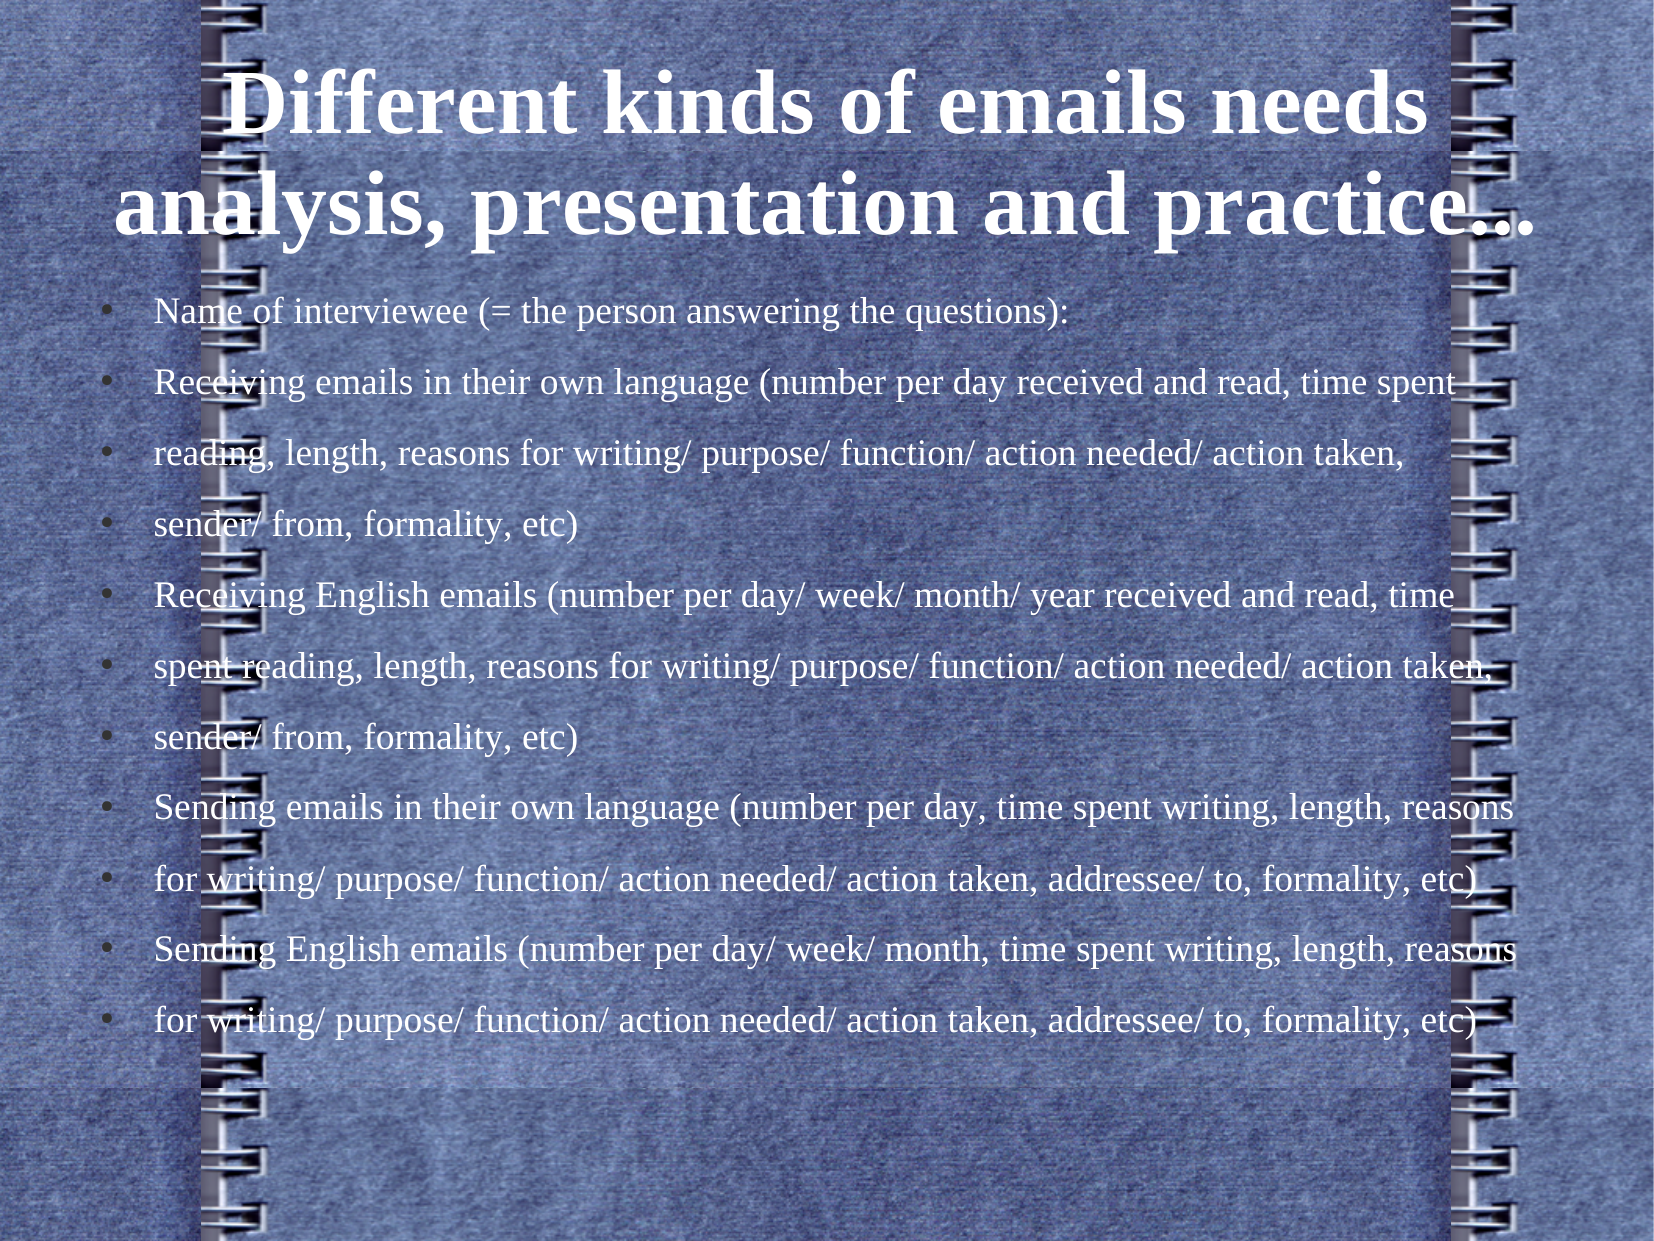

# Different kinds of emails needs analysis, presentation and practice...
Name of interviewee (= the person answering the questions):
Receiving emails in their own language (number per day received and read, time spent
reading, length, reasons for writing/ purpose/ function/ action needed/ action taken,
sender/ from, formality, etc)
Receiving English emails (number per day/ week/ month/ year received and read, time
spent reading, length, reasons for writing/ purpose/ function/ action needed/ action taken,
sender/ from, formality, etc)
Sending emails in their own language (number per day, time spent writing, length, reasons
for writing/ purpose/ function/ action needed/ action taken, addressee/ to, formality, etc)
Sending English emails (number per day/ week/ month, time spent writing, length, reasons
for writing/ purpose/ function/ action needed/ action taken, addressee/ to, formality, etc)